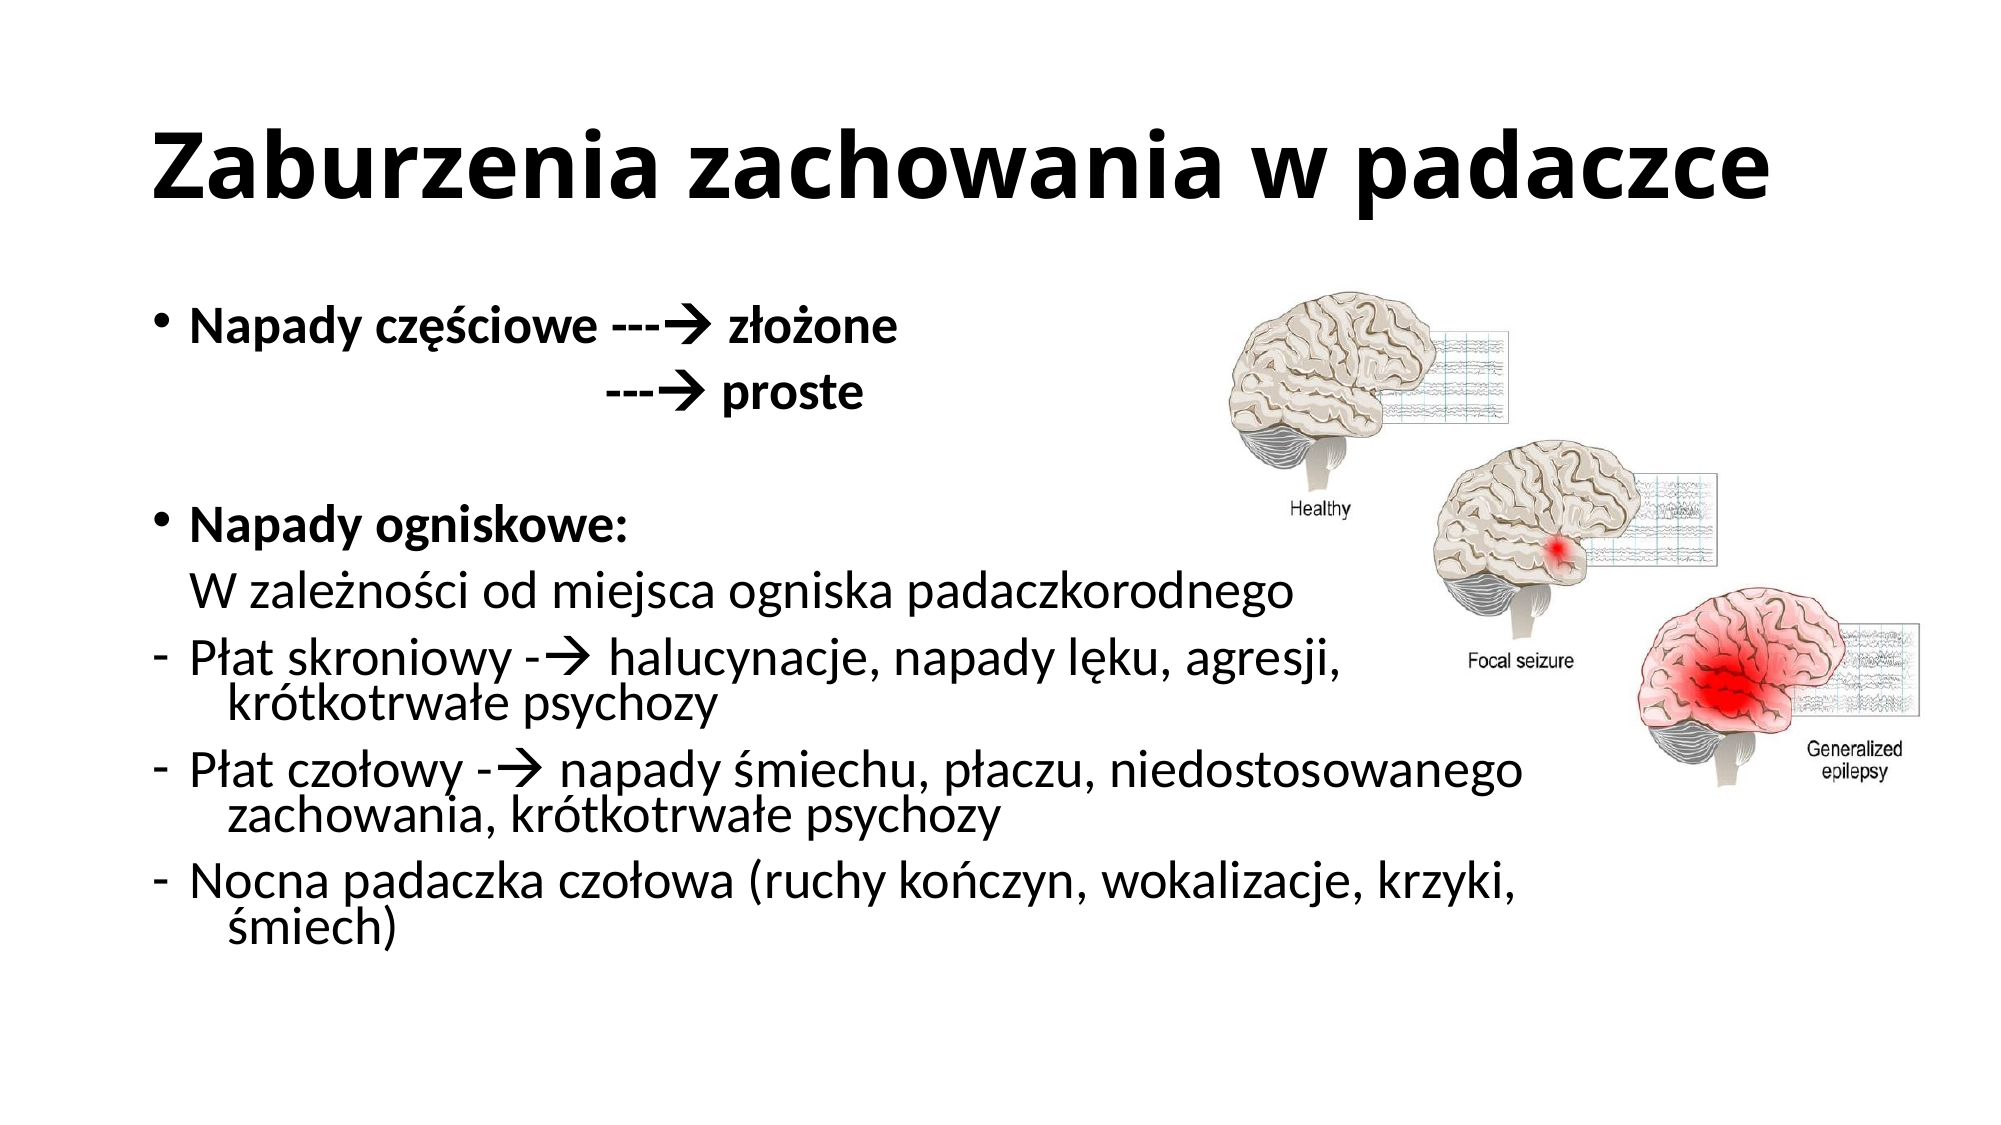

# Zaburzenia zachowania w padaczce
Napady częściowe --- złożone
 --- proste
Napady ogniskowe:
 W zależności od miejsca ogniska padaczkorodnego
Płat skroniowy - halucynacje, napady lęku, agresji, krótkotrwałe psychozy
Płat czołowy - napady śmiechu, płaczu, niedostosowanego zachowania, krótkotrwałe psychozy
Nocna padaczka czołowa (ruchy kończyn, wokalizacje, krzyki, śmiech)